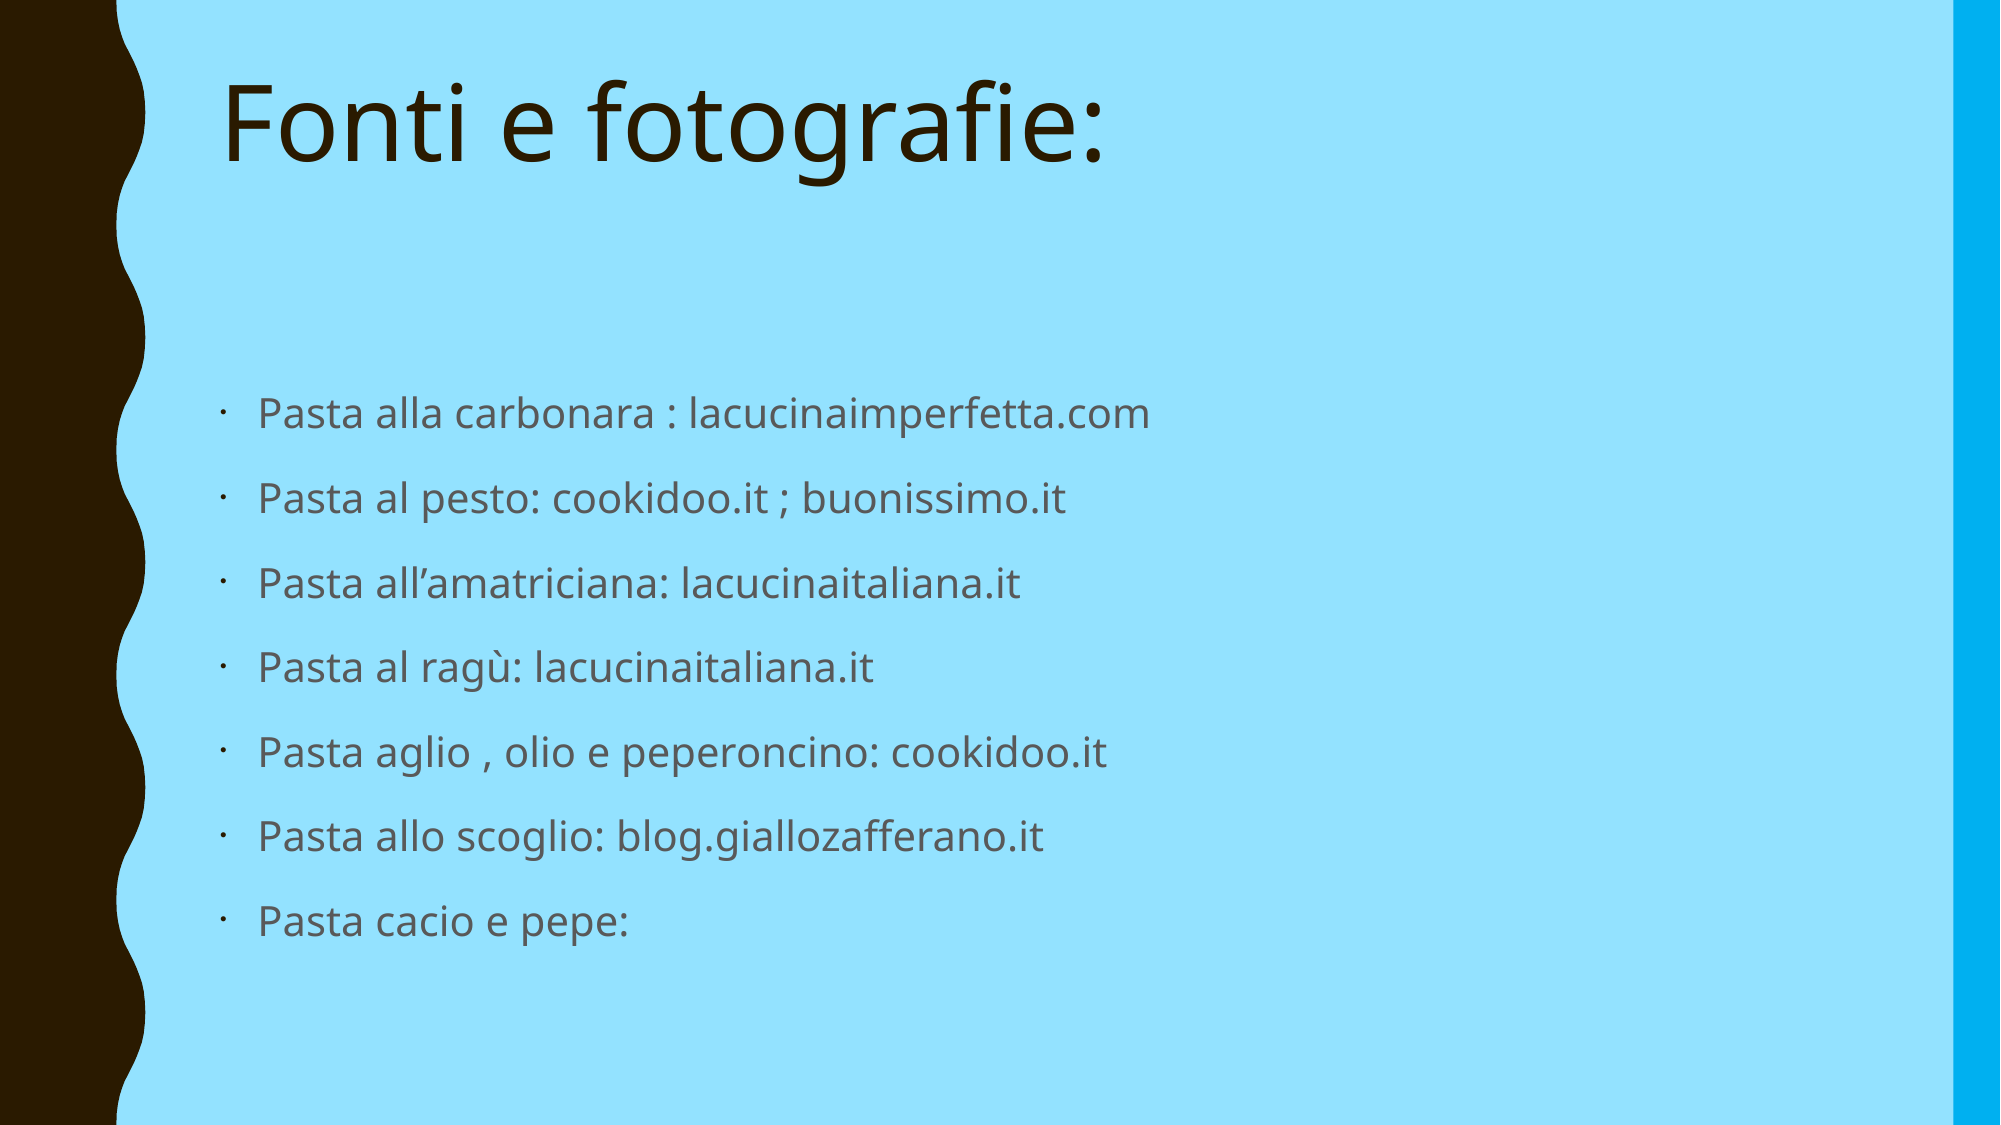

# Fonti e fotografie:
Pasta alla carbonara : lacucinaimperfetta.com
Pasta al pesto: cookidoo.it ; buonissimo.it
Pasta all’amatriciana: lacucinaitaliana.it
Pasta al ragù: lacucinaitaliana.it
Pasta aglio , olio e peperoncino: cookidoo.it
Pasta allo scoglio: blog.giallozafferano.it
Pasta cacio e pepe: